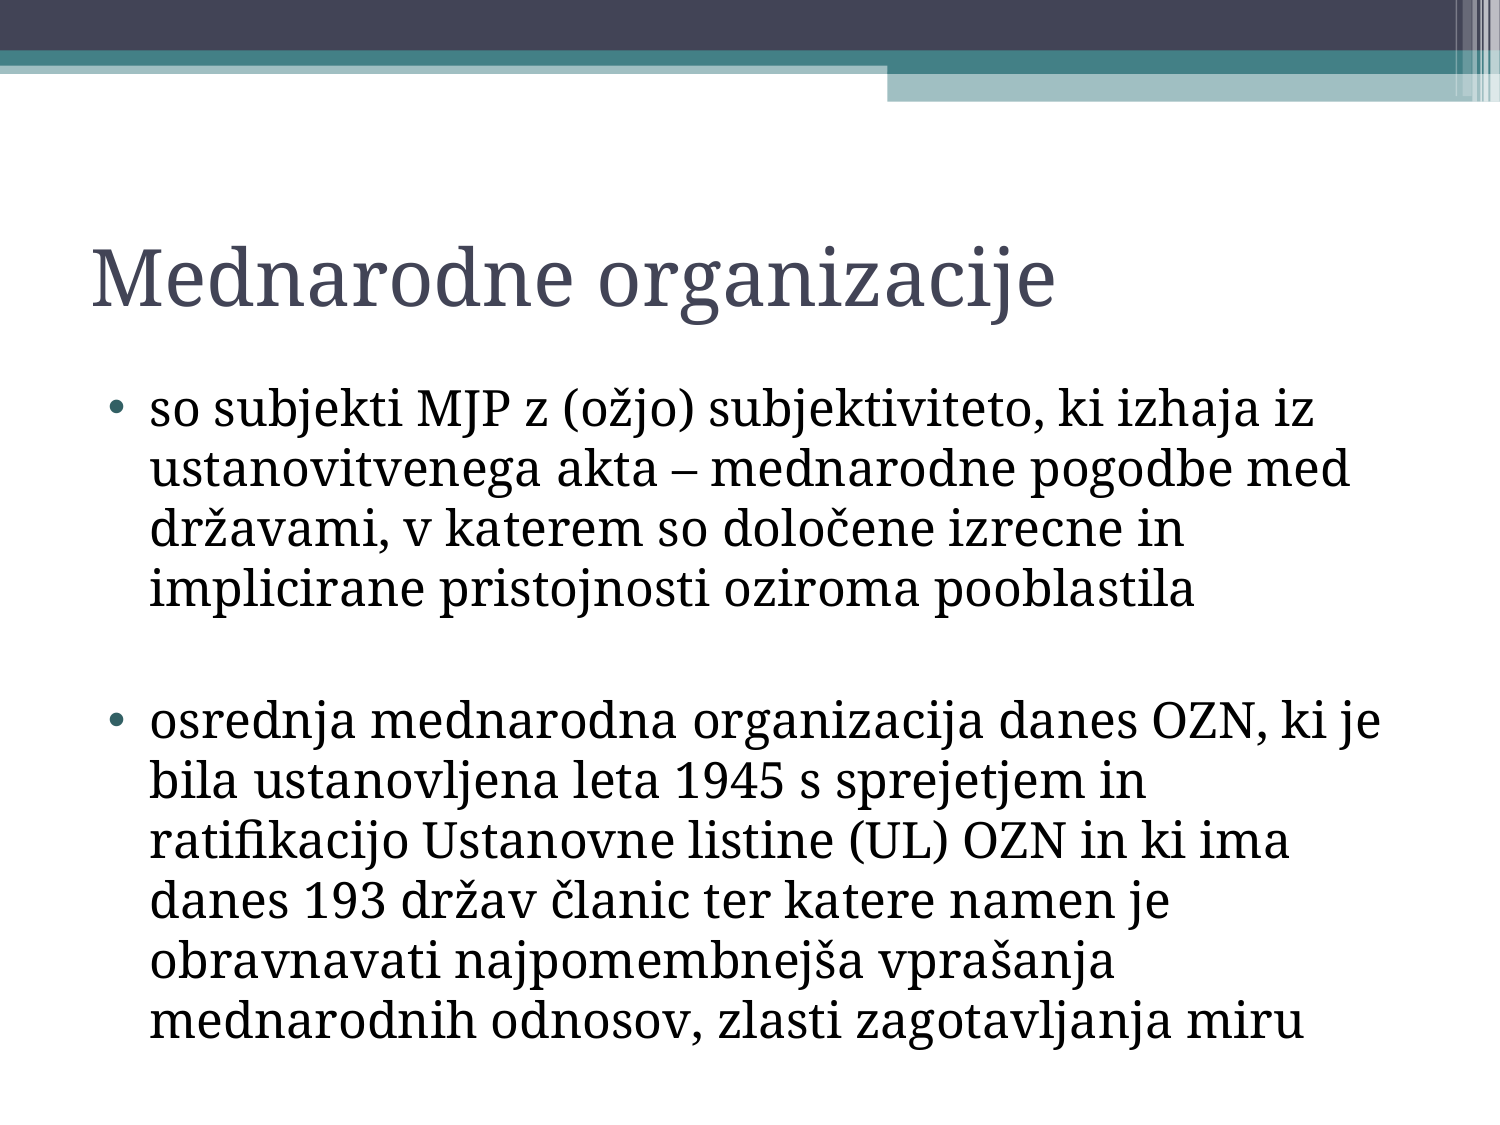

# Mednarodne organizacije
so subjekti MJP z (ožjo) subjektiviteto, ki izhaja iz ustanovitvenega akta – mednarodne pogodbe med državami, v katerem so določene izrecne in implicirane pristojnosti oziroma pooblastila
osrednja mednarodna organizacija danes OZN, ki je bila ustanovljena leta 1945 s sprejetjem in ratifikacijo Ustanovne listine (UL) OZN in ki ima danes 193 držav članic ter katere namen je obravnavati najpomembnejša vprašanja mednarodnih odnosov, zlasti zagotavljanja miru